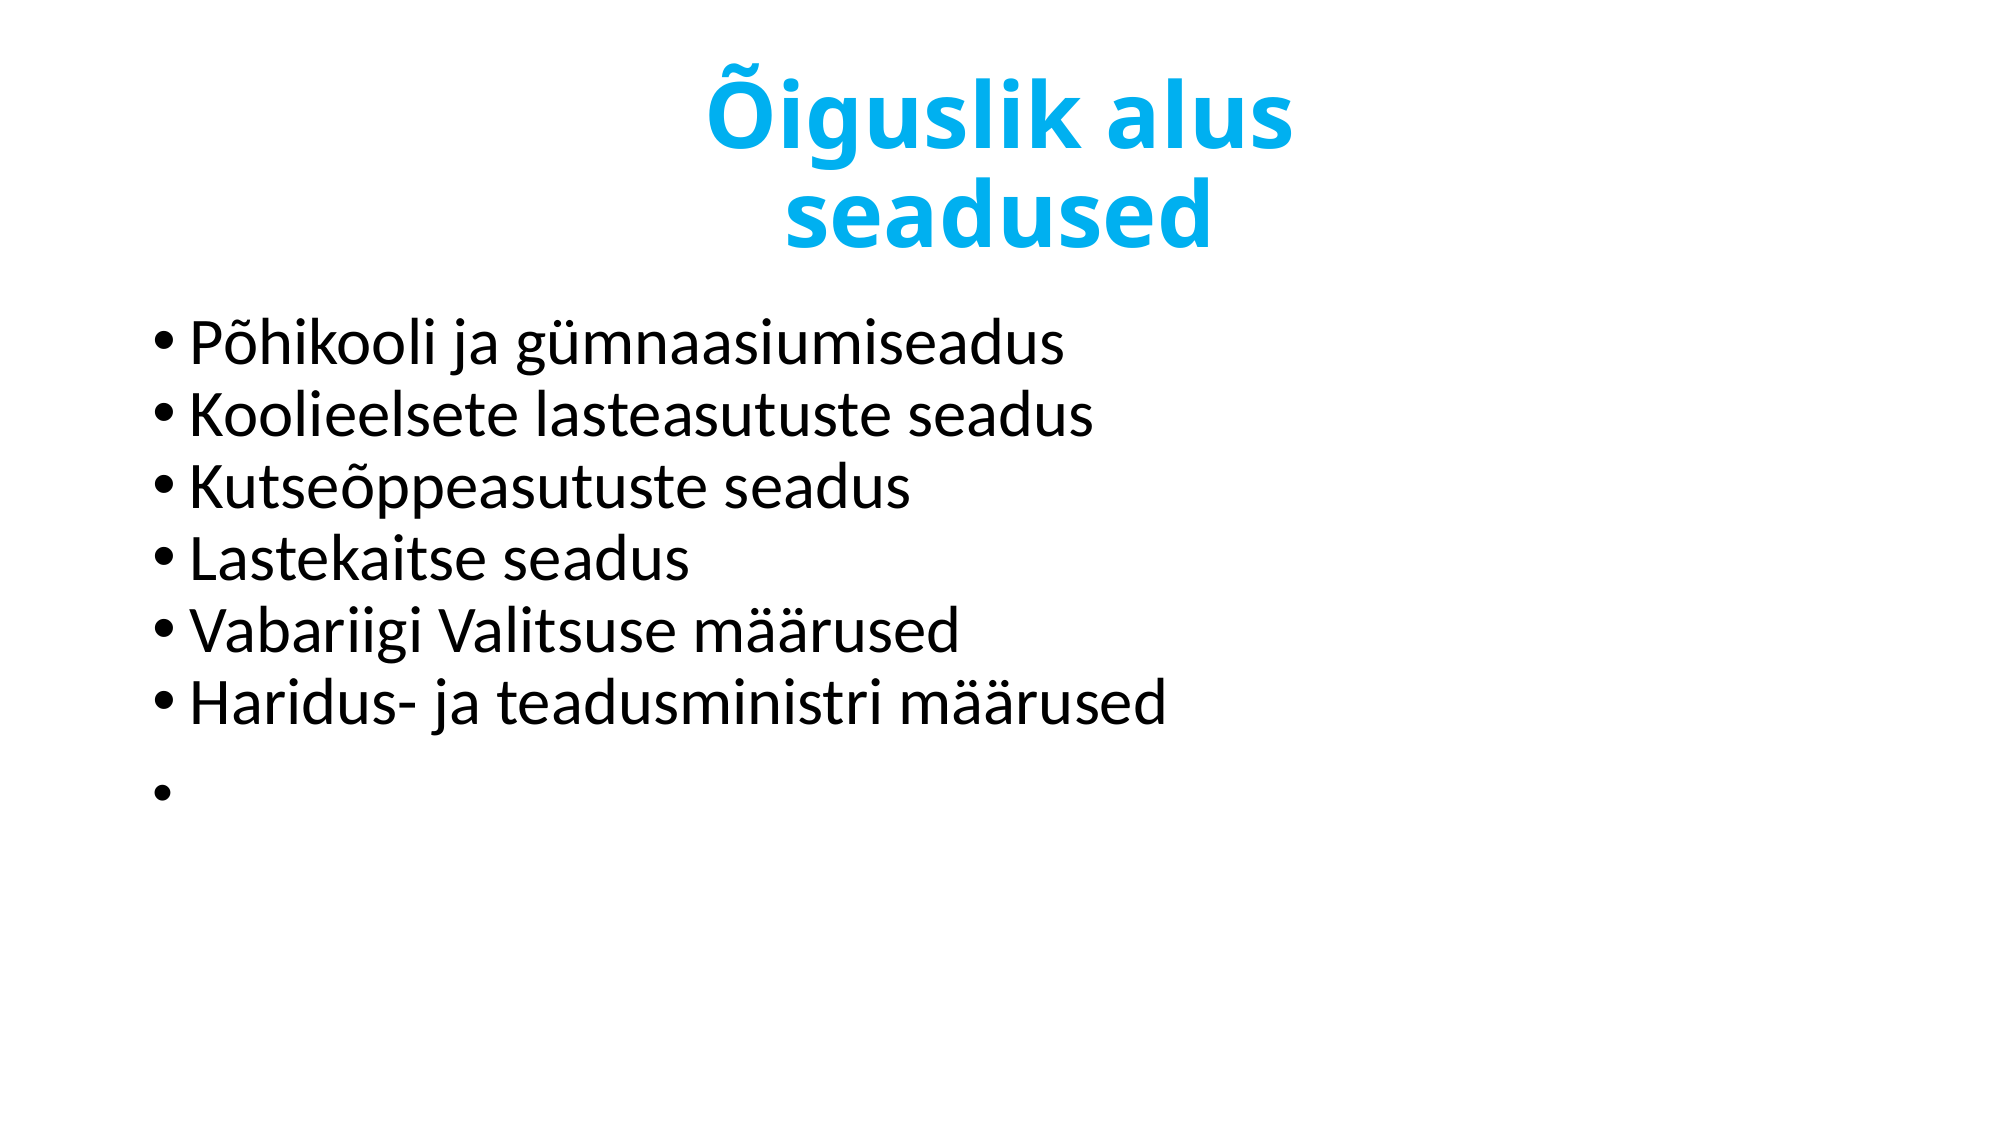

# Õiguslik alus seadused
Põhikooli ja gümnaasiumiseadus
Koolieelsete lasteasutuste seadus
Kutseõppeasutuste seadus
Lastekaitse seadus
Vabariigi Valitsuse määrused
Haridus- ja teadusministri määrused